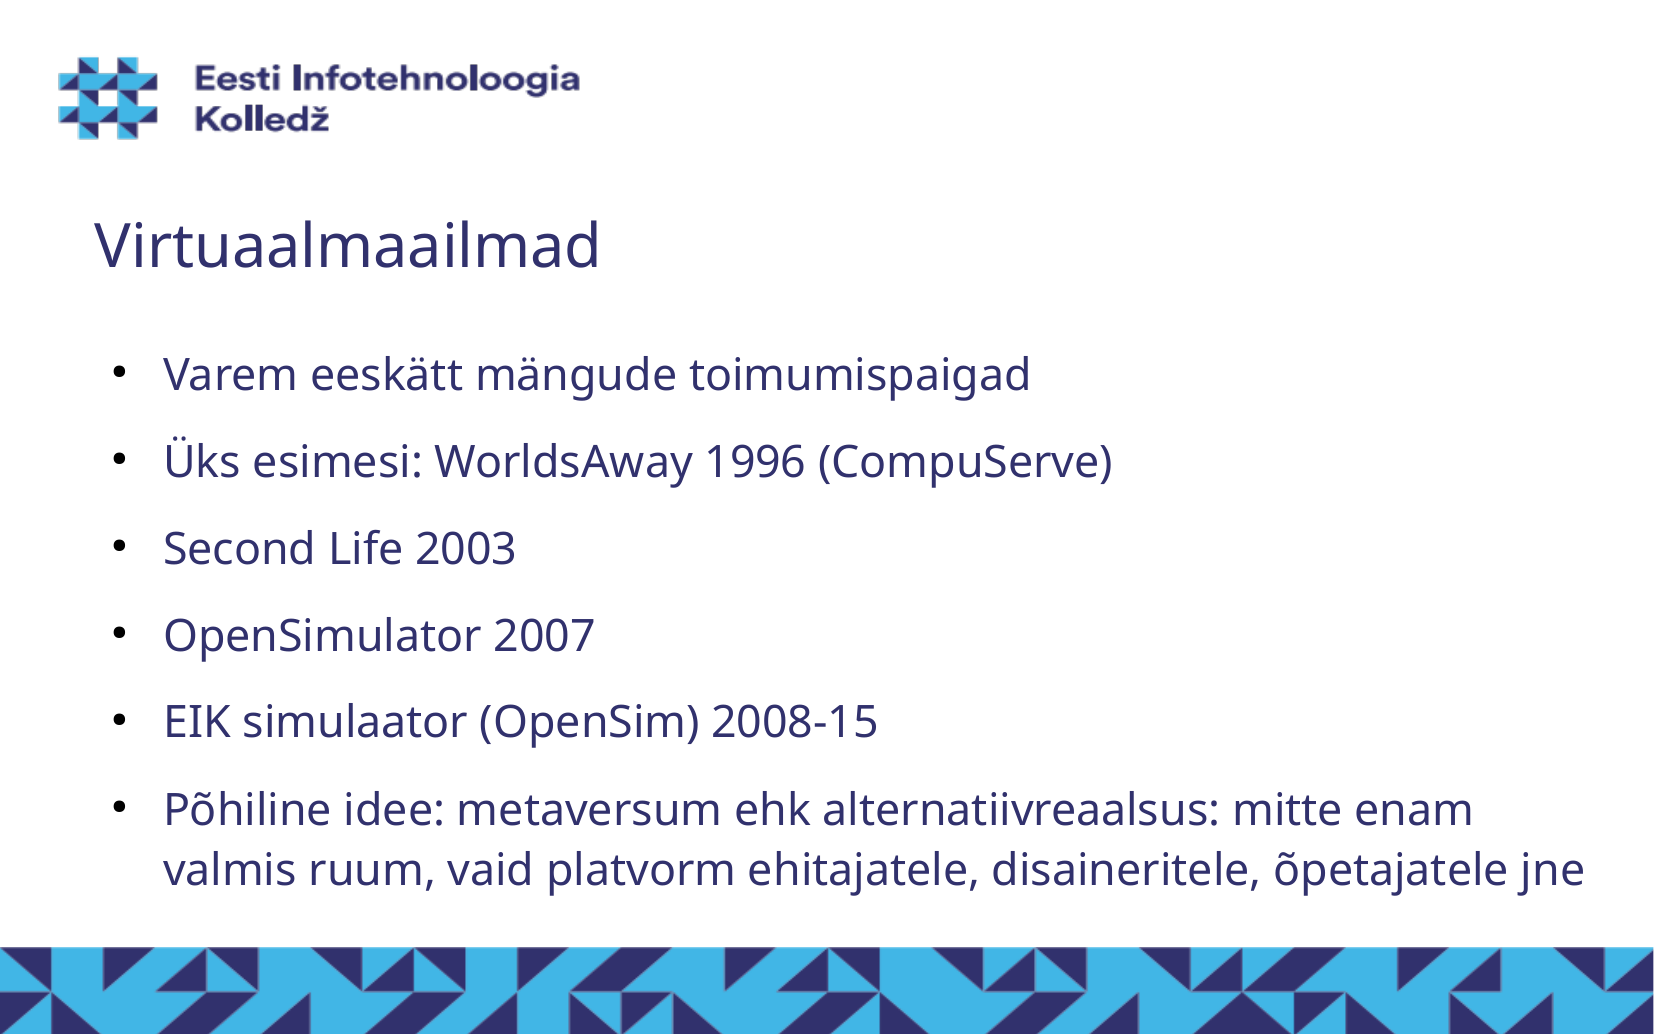

# Virtuaalmaailmad
Varem eeskätt mängude toimumispaigad
Üks esimesi: WorldsAway 1996 (CompuServe)
Second Life 2003
OpenSimulator 2007
EIK simulaator (OpenSim) 2008-15
Põhiline idee: metaversum ehk alternatiivreaalsus: mitte enam valmis ruum, vaid platvorm ehitajatele, disaineritele, õpetajatele jne